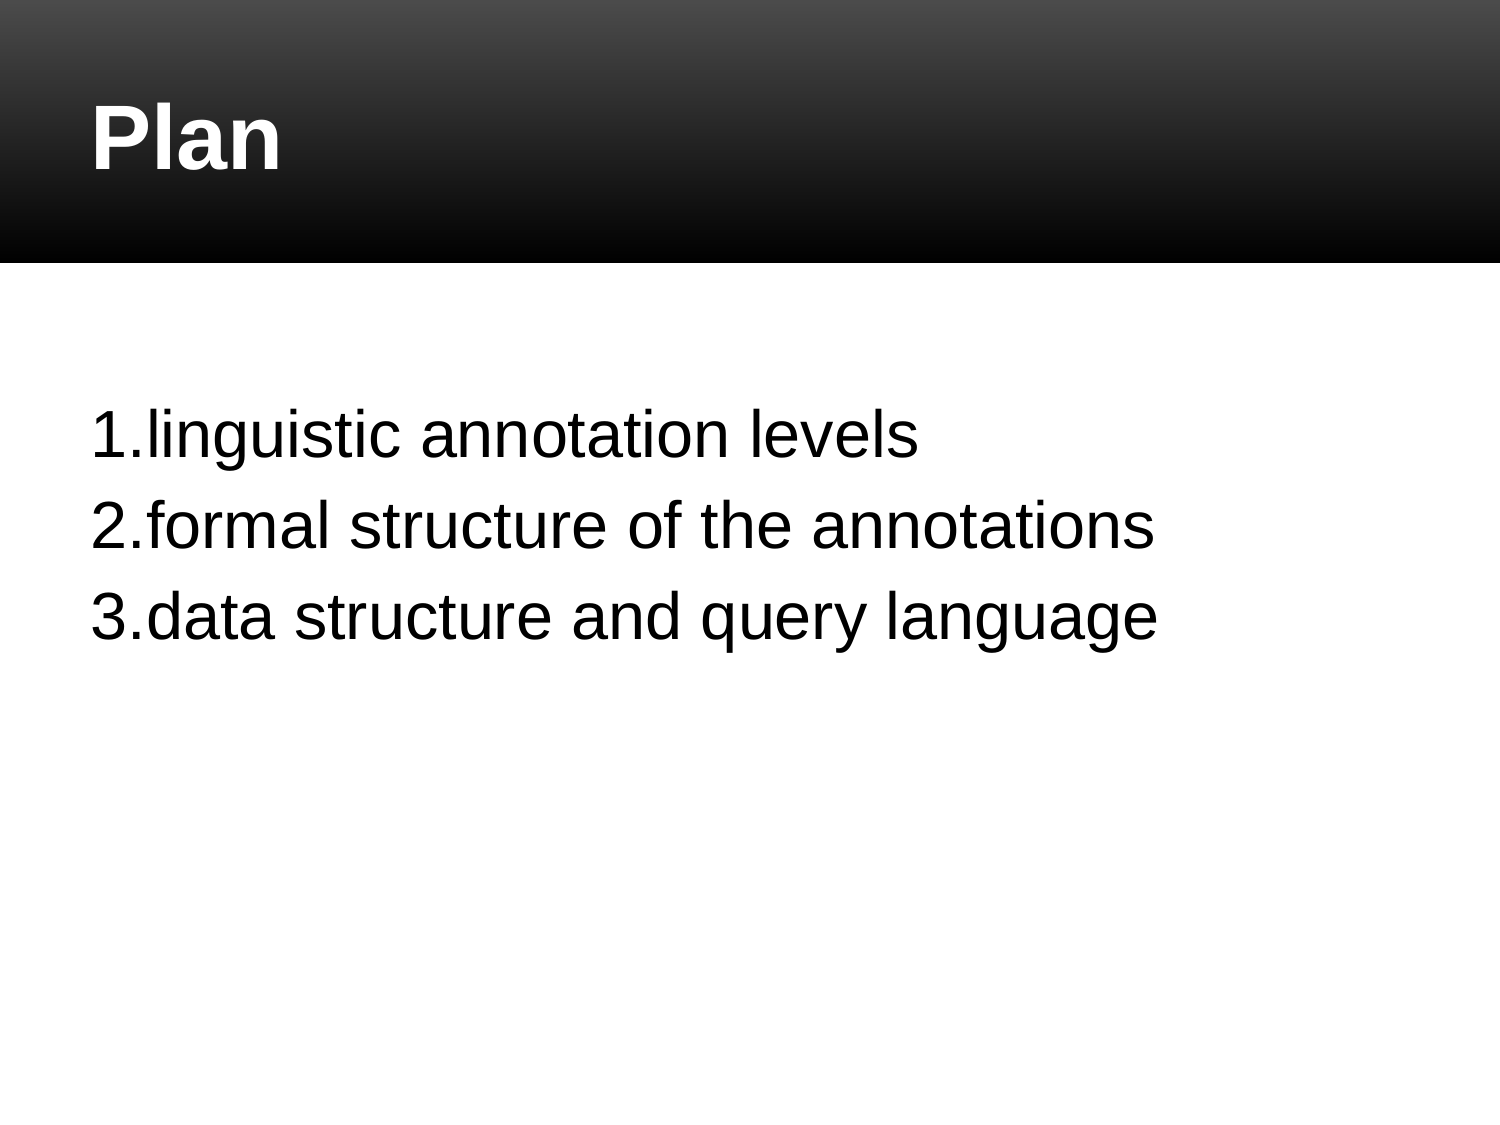

# Plan
linguistic annotation levels
formal structure of the annotations
data structure and query language